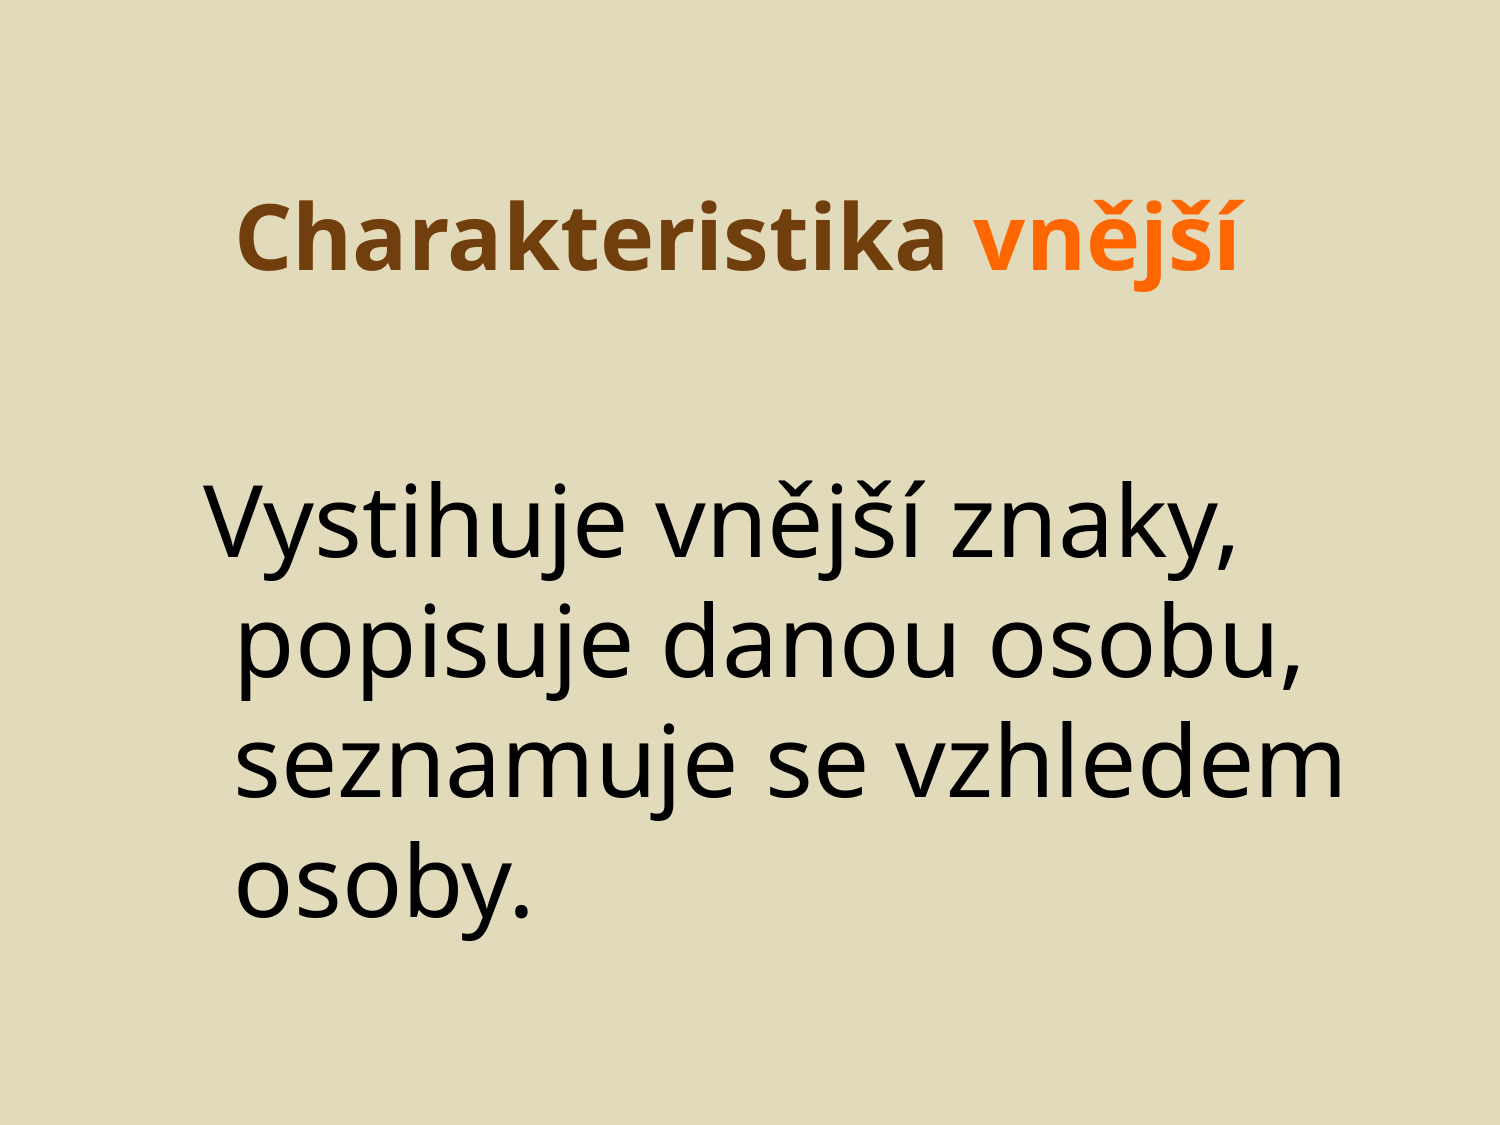

# Charakteristika vnější
 Vystihuje vnější znaky, popisuje danou osobu, seznamuje se vzhledem osoby.